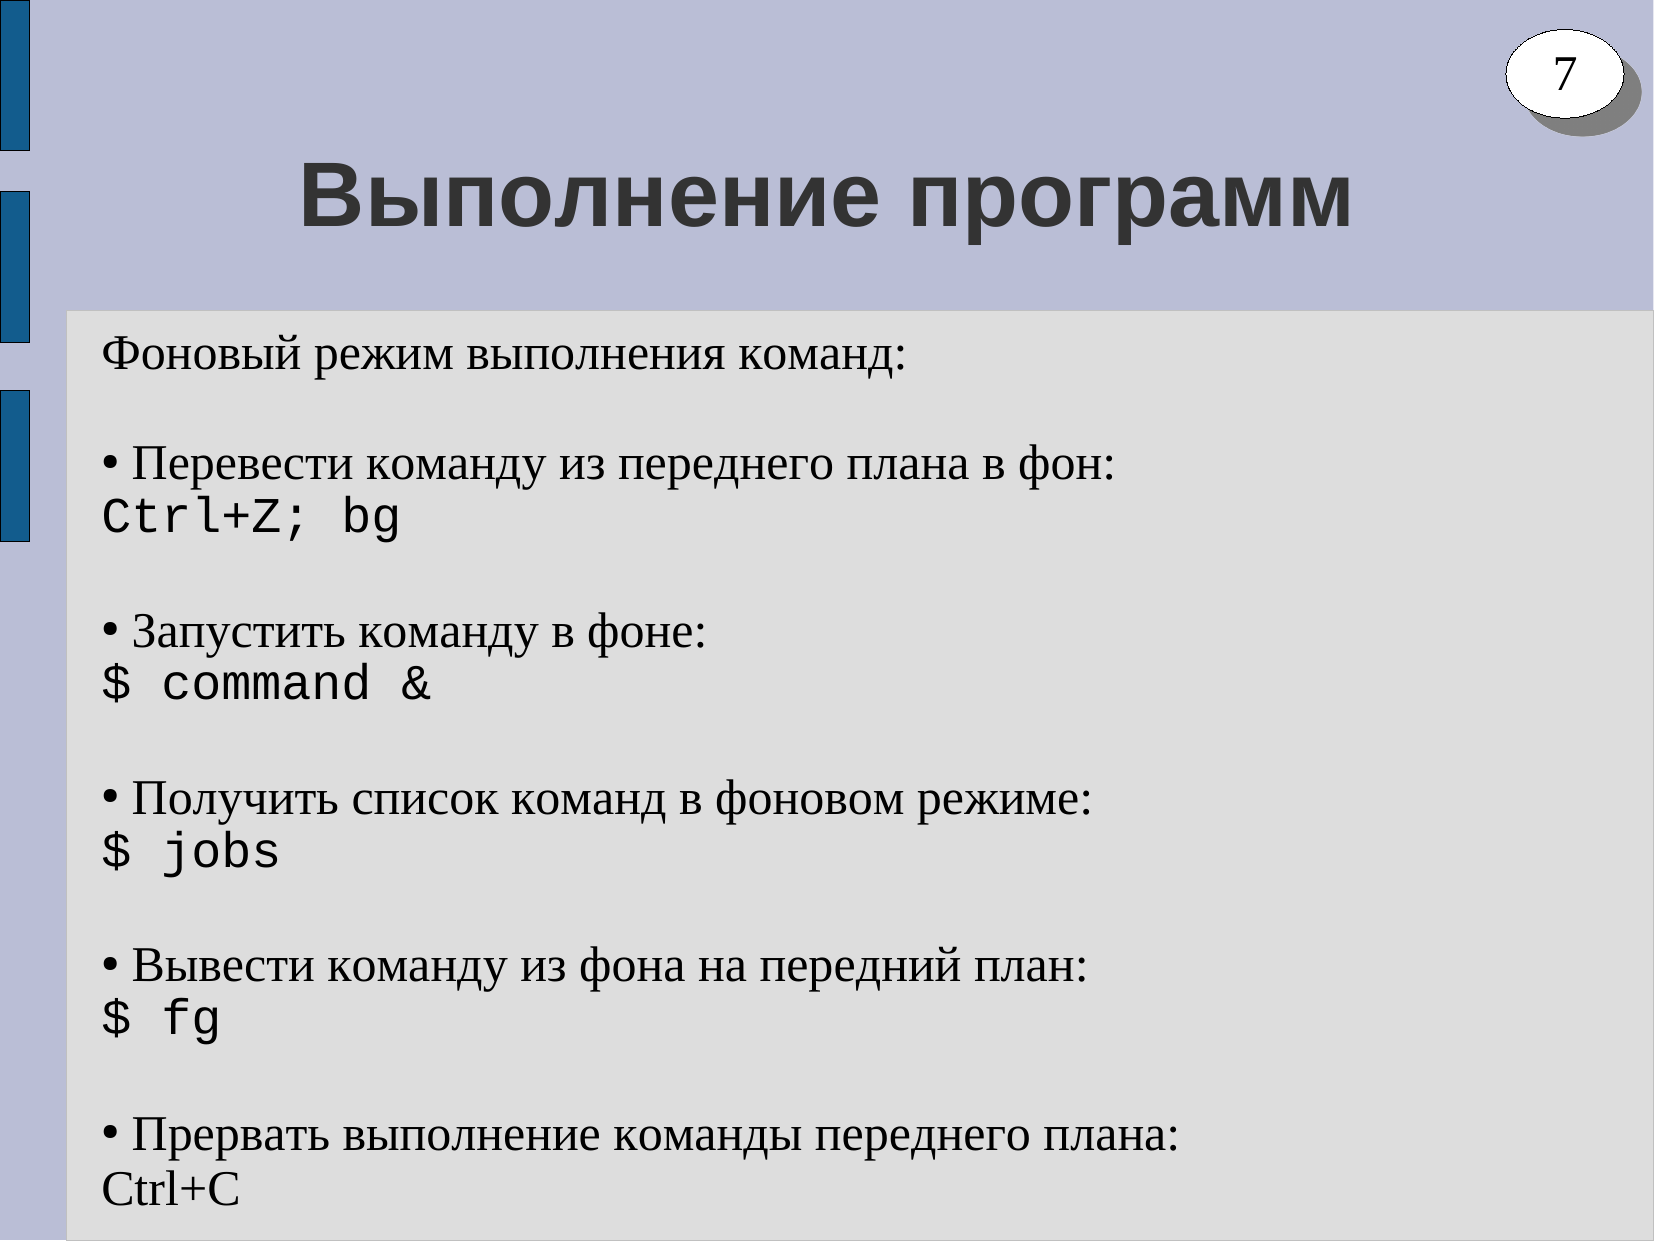

7
# Выполнение программ
Фоновый режим выполнения команд:
 Перевести команду из переднего плана в фон:
Ctrl+Z; bg
 Запустить команду в фоне:
$ command &
 Получить список команд в фоновом режиме:
$ jobs
 Вывести команду из фона на передний план:
$ fg
 Прервать выполнение команды переднего плана:
Ctrl+C